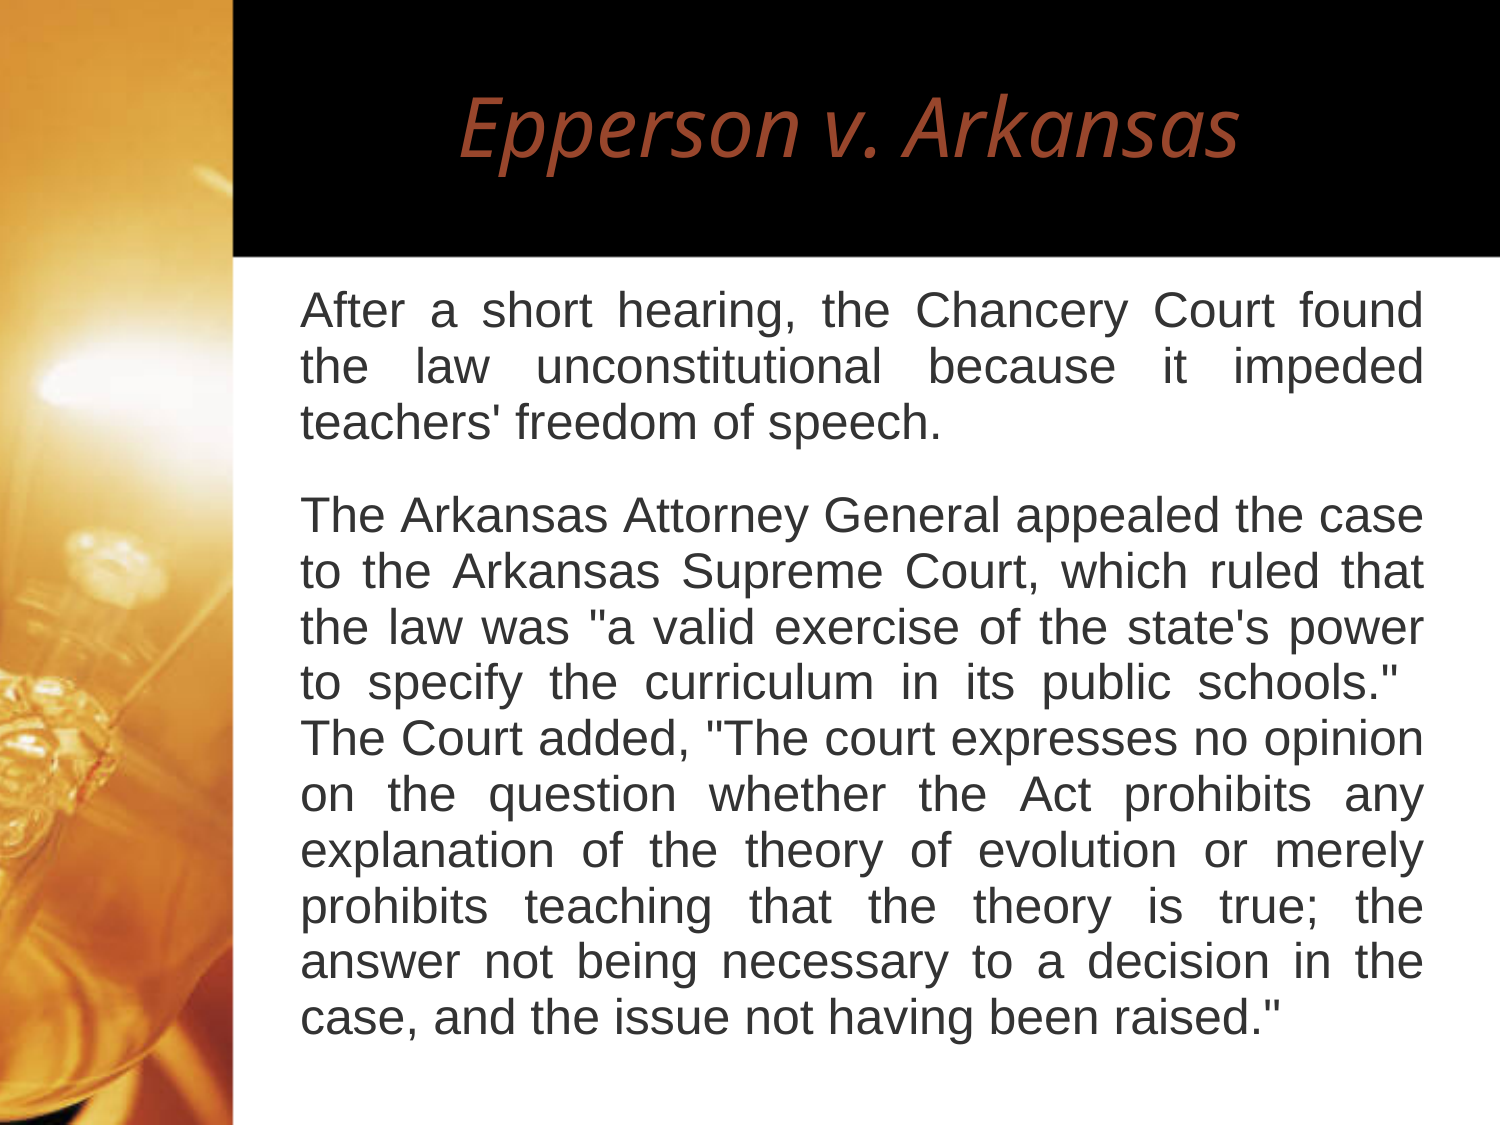

# Epperson v. Arkansas
After a short hearing, the Chancery Court found the law unconstitutional because it impeded teachers' freedom of speech.
The Arkansas Attorney General appealed the case to the Arkansas Supreme Court, which ruled that the law was "a valid exercise of the state's power to specify the curriculum in its public schools." The Court added, "The court expresses no opinion on the question whether the Act prohibits any explanation of the theory of evolution or merely prohibits teaching that the theory is true; the answer not being necessary to a decision in the case, and the issue not having been raised."